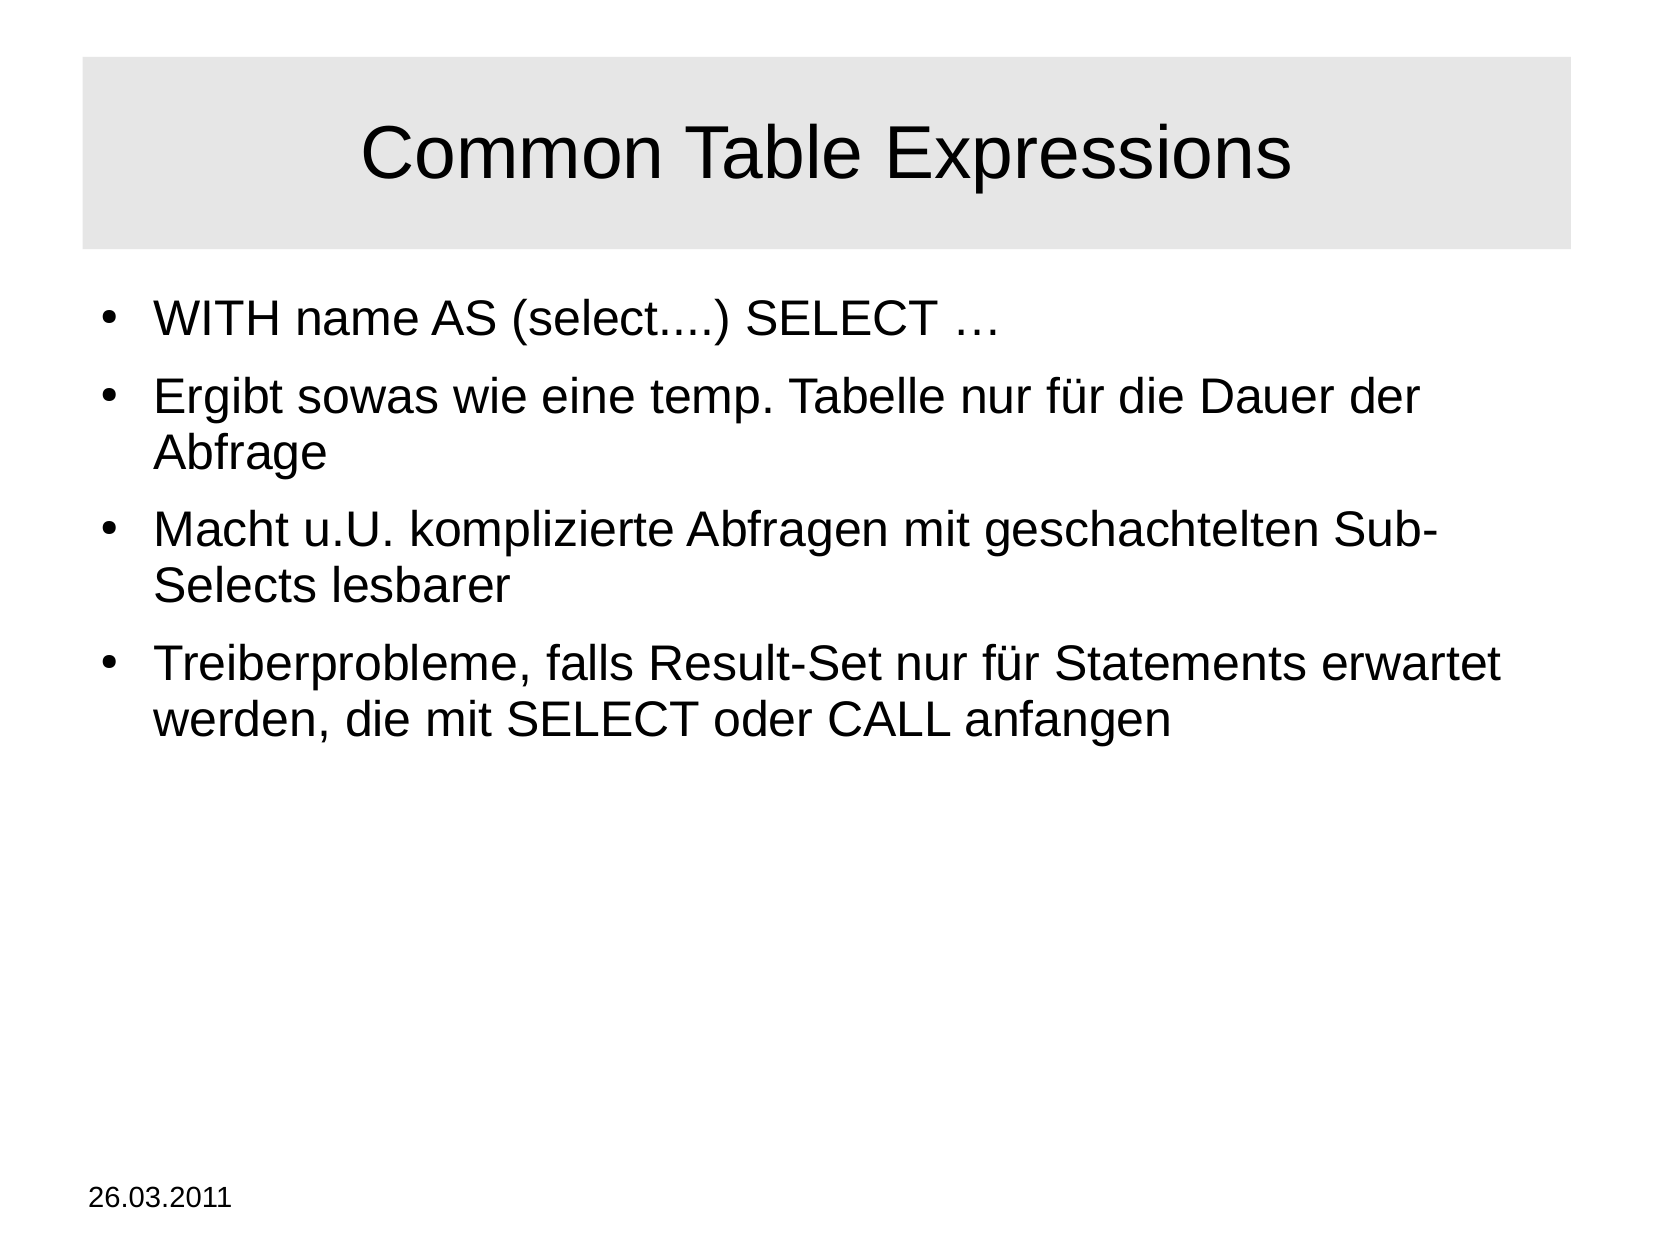

# Common Table Expressions
WITH name AS (select....) SELECT …
Ergibt sowas wie eine temp. Tabelle nur für die Dauer der Abfrage
Macht u.U. komplizierte Abfragen mit geschachtelten Sub-Selects lesbarer
Treiberprobleme, falls Result-Set nur für Statements erwartet werden, die mit SELECT oder CALL anfangen
26.03.2011